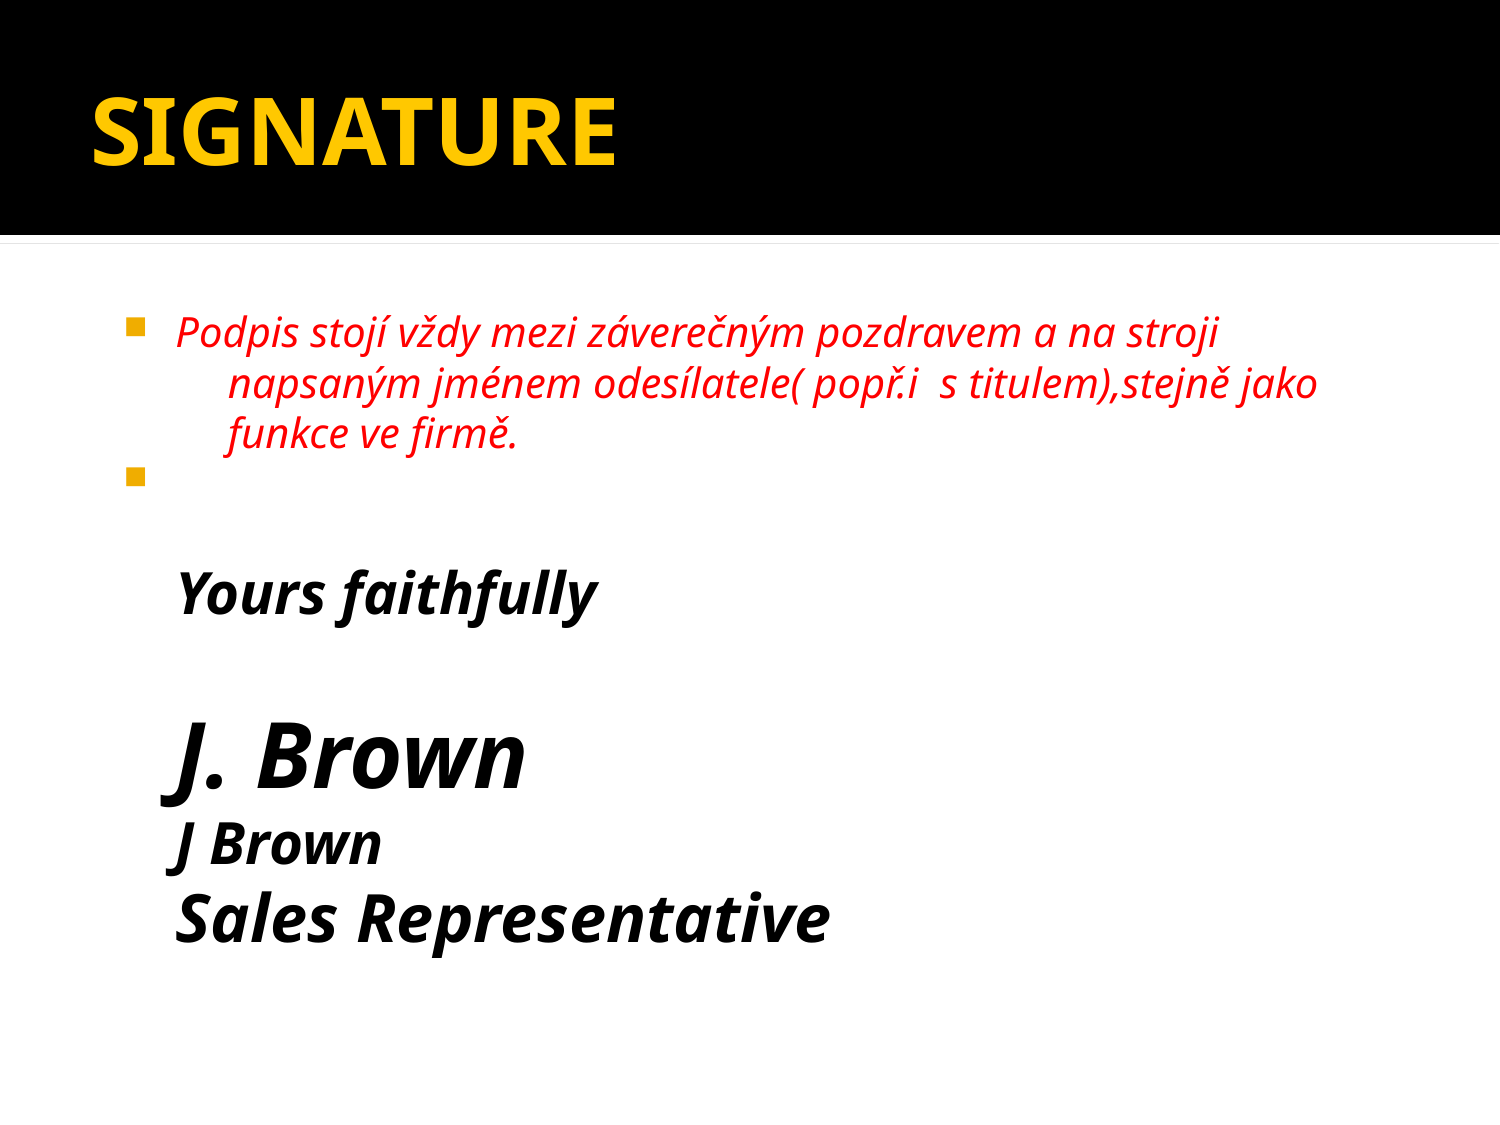

# SIGNATURE
Podpis stojí vždy mezi záverečným pozdravem a na stroji napsaným jménem odesílatele( popř.i s titulem),stejně jako funkce ve firmě.
Yours faithfully
J. Brown
J Brown
Sales Representative